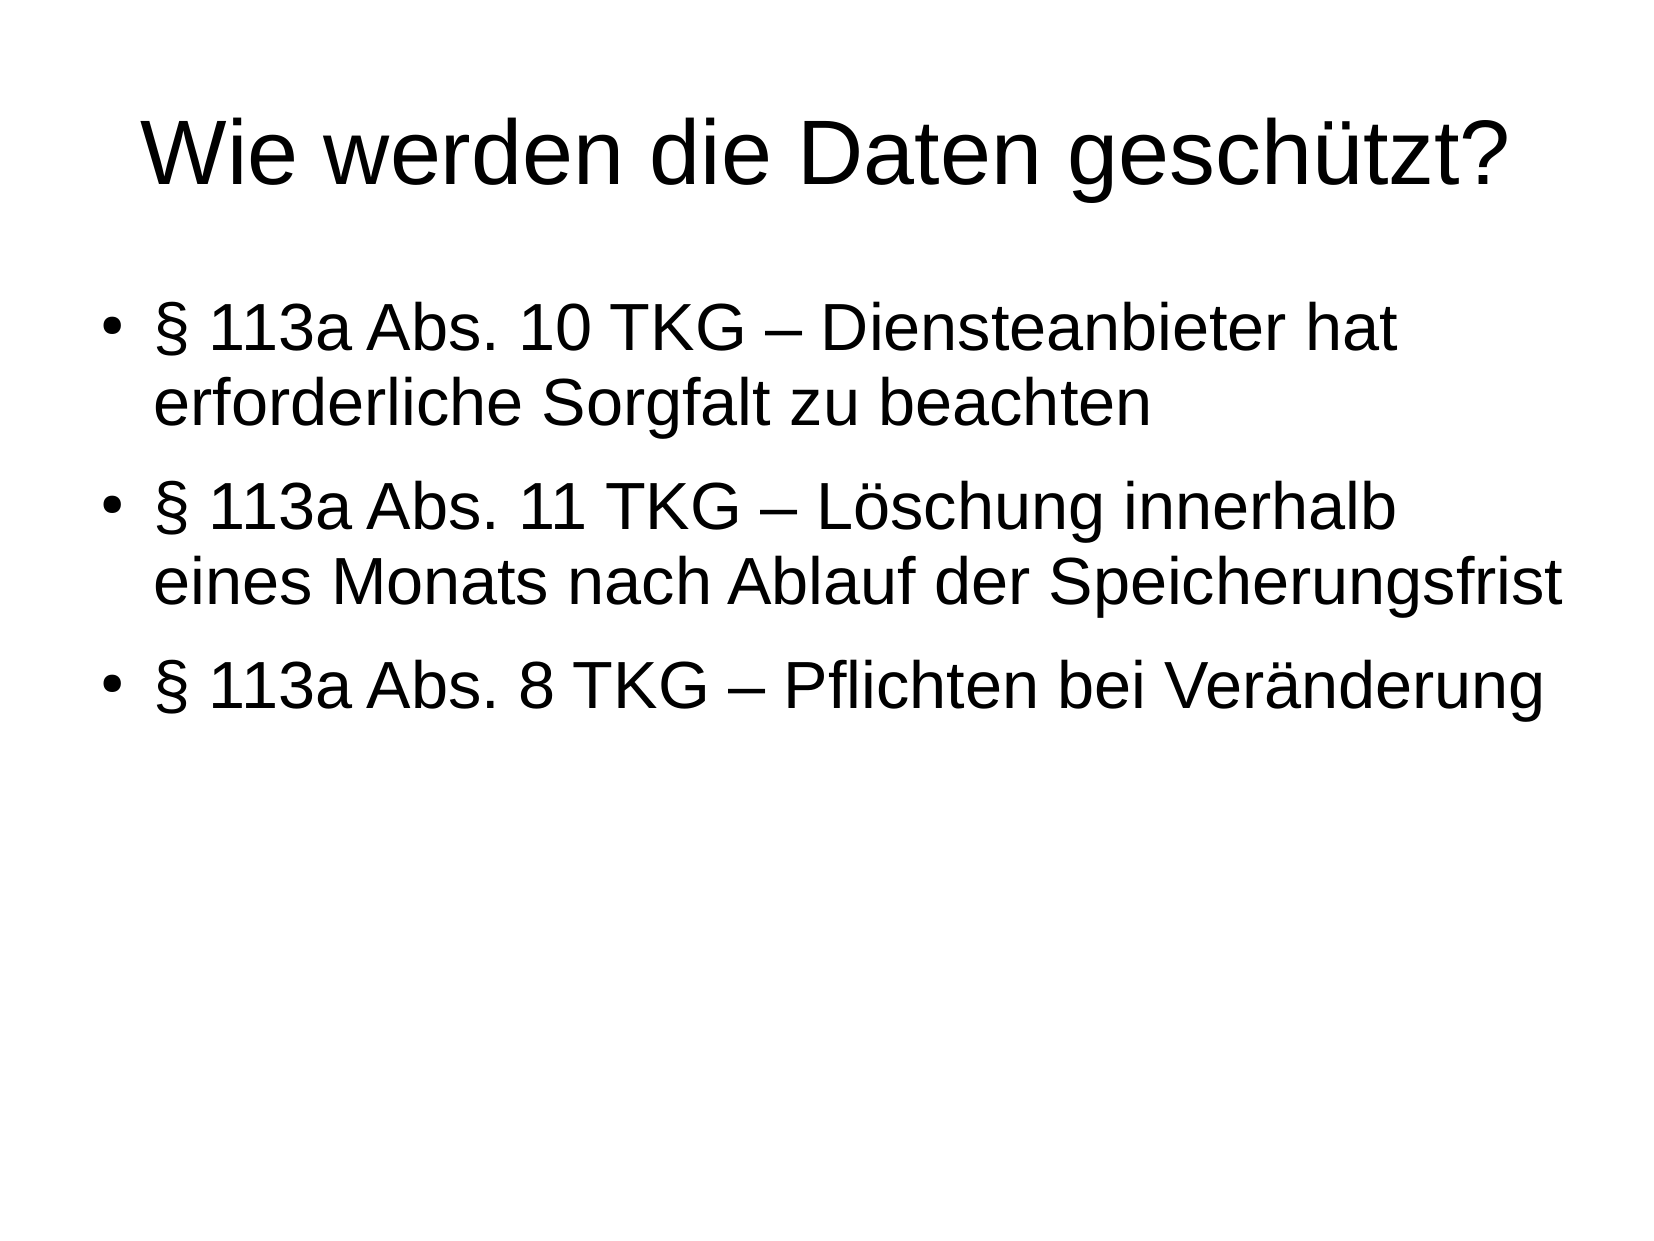

# Wie werden die Daten geschützt?
§ 113a Abs. 10 TKG – Diensteanbieter hat erforderliche Sorgfalt zu beachten
§ 113a Abs. 11 TKG – Löschung innerhalb eines Monats nach Ablauf der Speicherungsfrist
§ 113a Abs. 8 TKG – Pflichten bei Veränderung